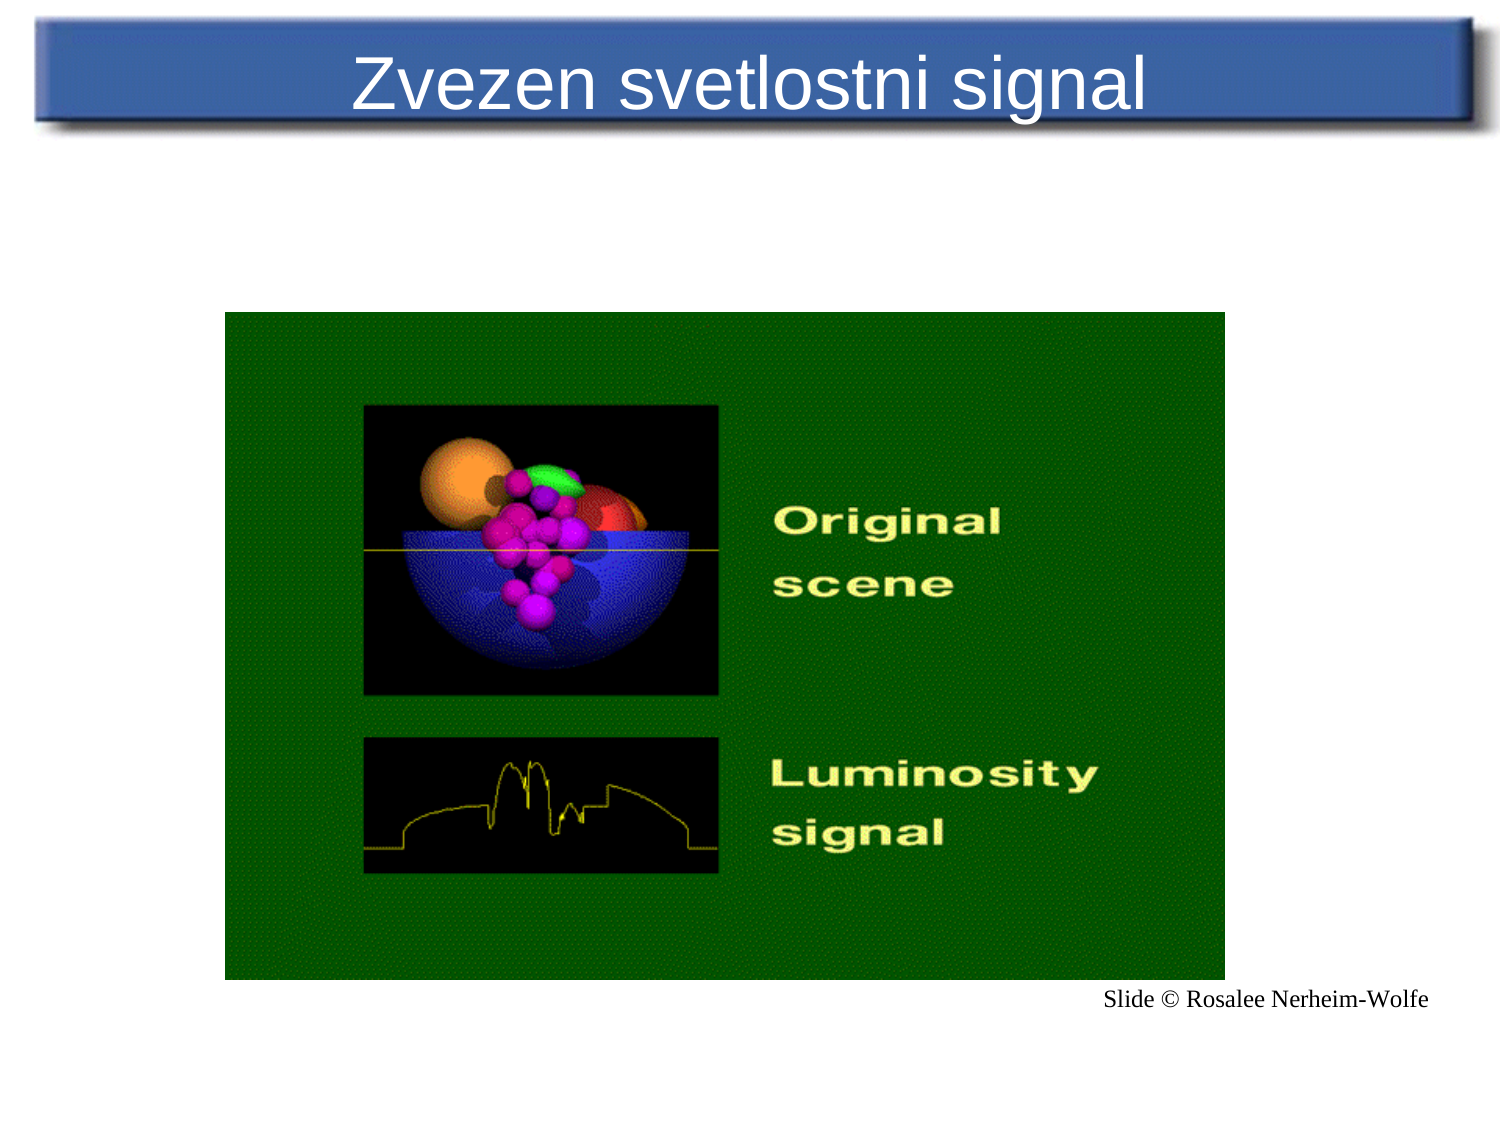

# Zvezen svetlostni signal
Slide © Rosalee Nerheim-Wolfe